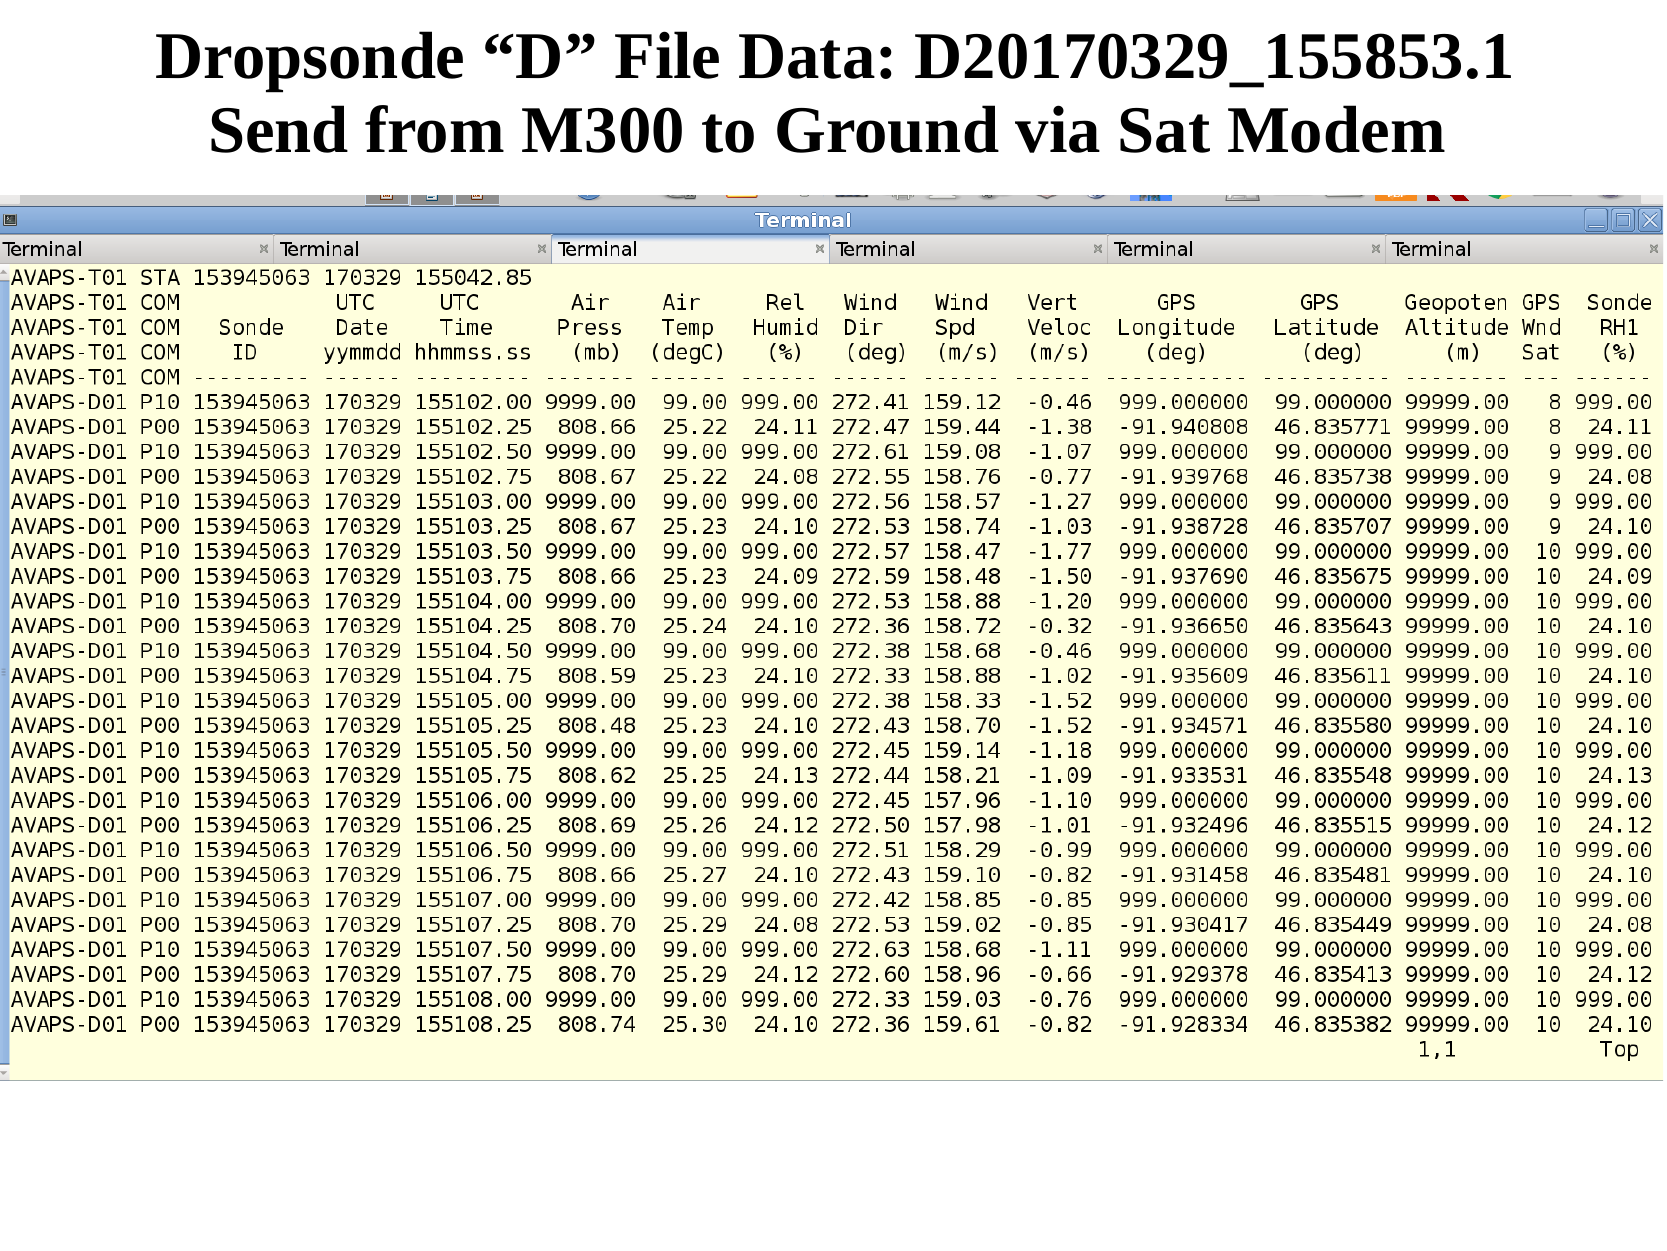

#
Dropsonde “D” File Data: D20170329_155853.1
Send from M300 to Ground via Sat Modem